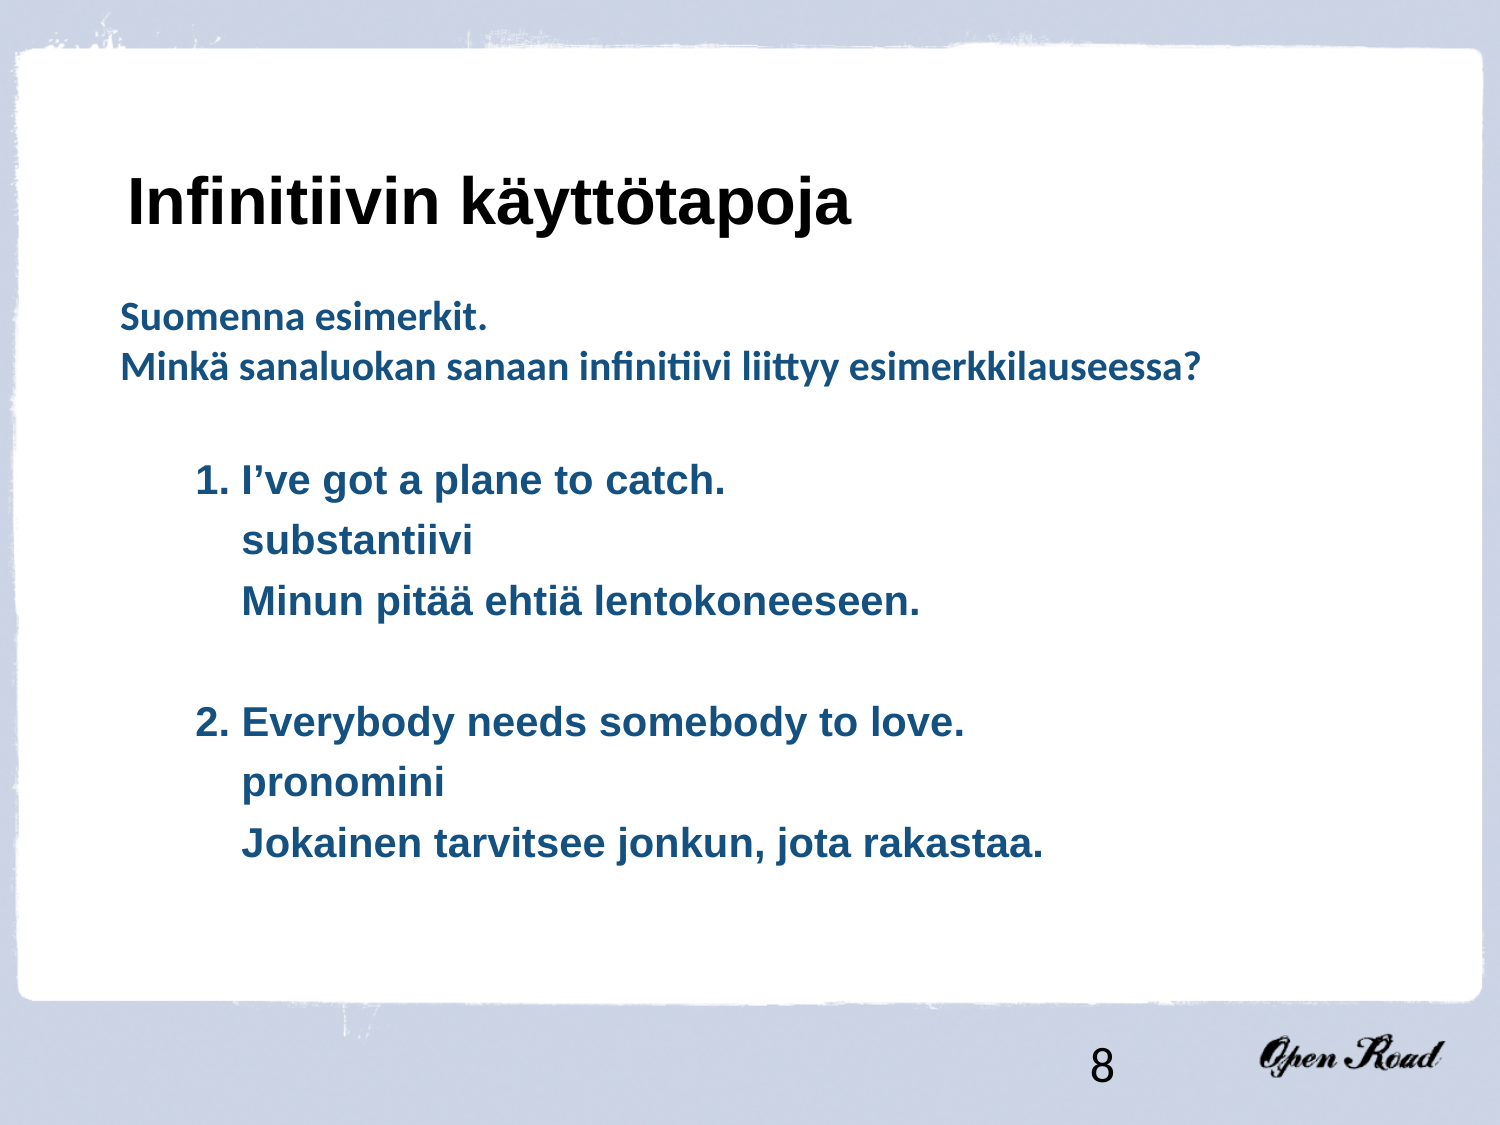

# Infinitiivin käyttötapoja
Suomenna esimerkit.
Minkä sanaluokan sanaan infinitiivi liittyy esimerkkilauseessa?
1. I’ve got a plane to catch.
 substantiivi
 Minun pitää ehtiä lentokoneeseen.
2. Everybody needs somebody to love.
 pronomini
 Jokainen tarvitsee jonkun, jota rakastaa.
7